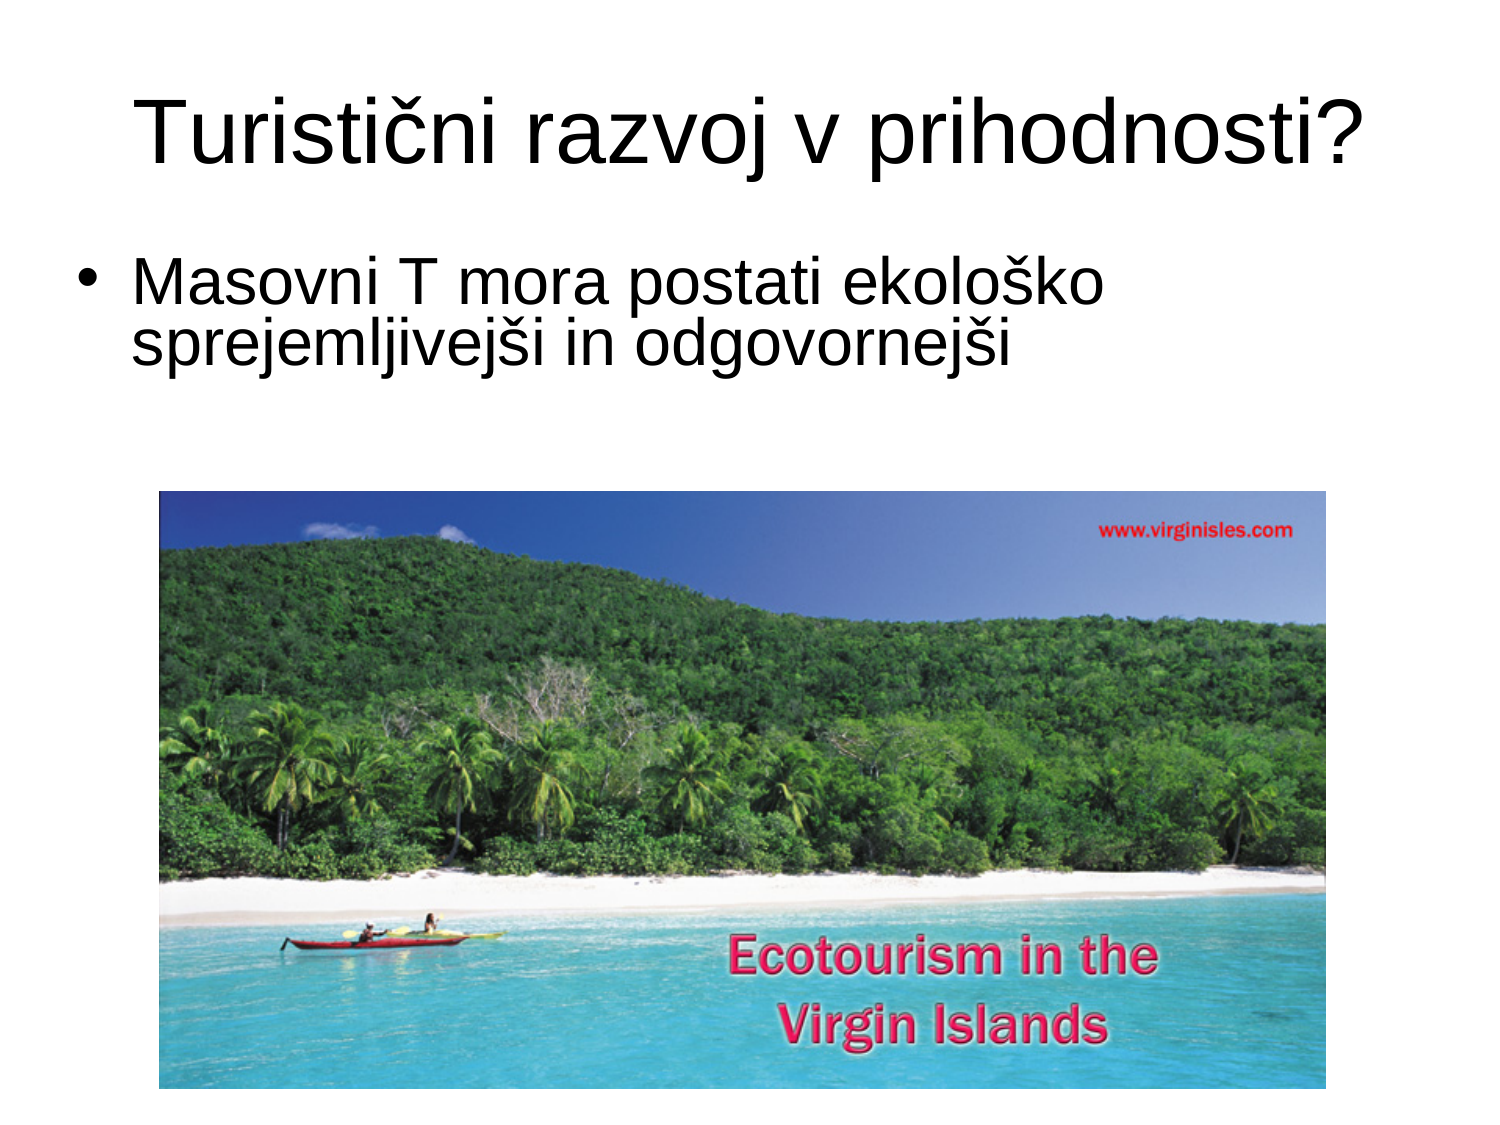

# Turistični razvoj v prihodnosti?
Masovni T mora postati ekološko sprejemljivejši in odgovornejši